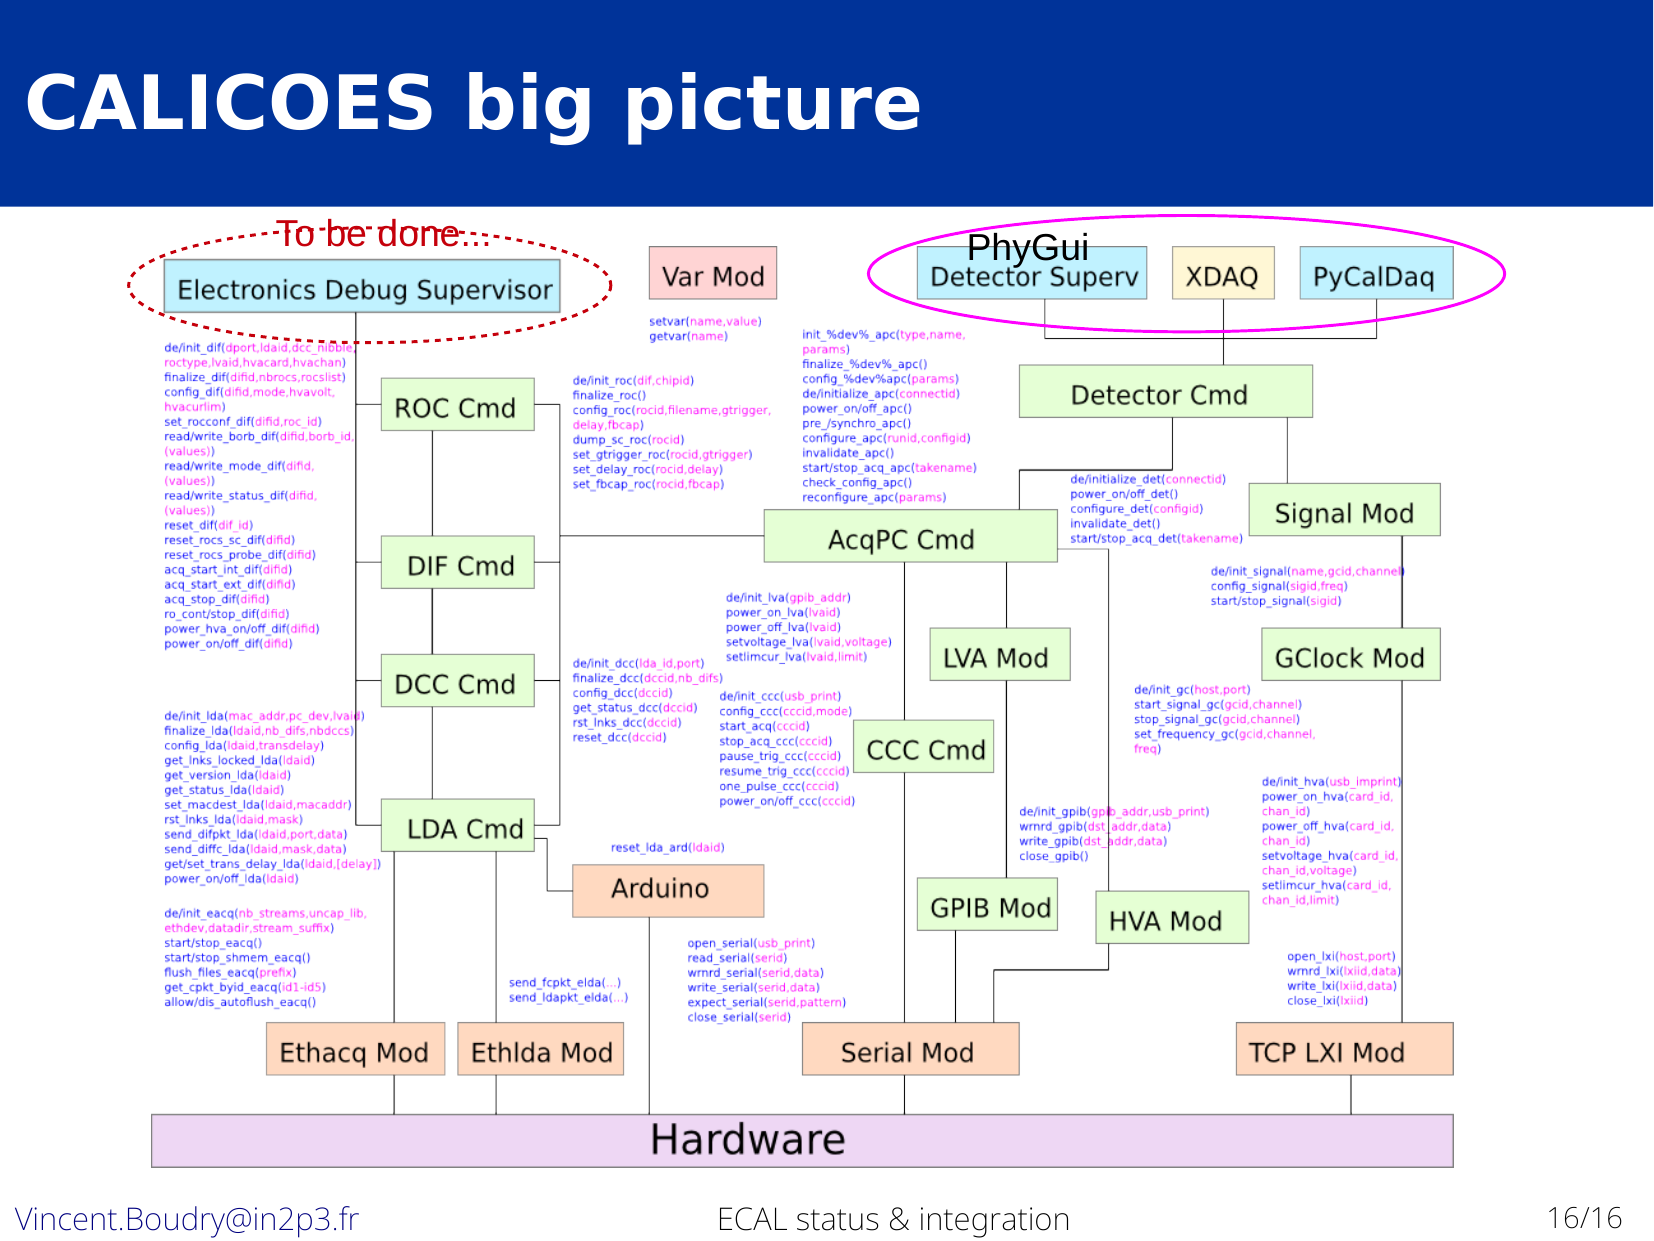

# CALICOES big picture
To be done...
PhyGui
ECAL status & integration
16